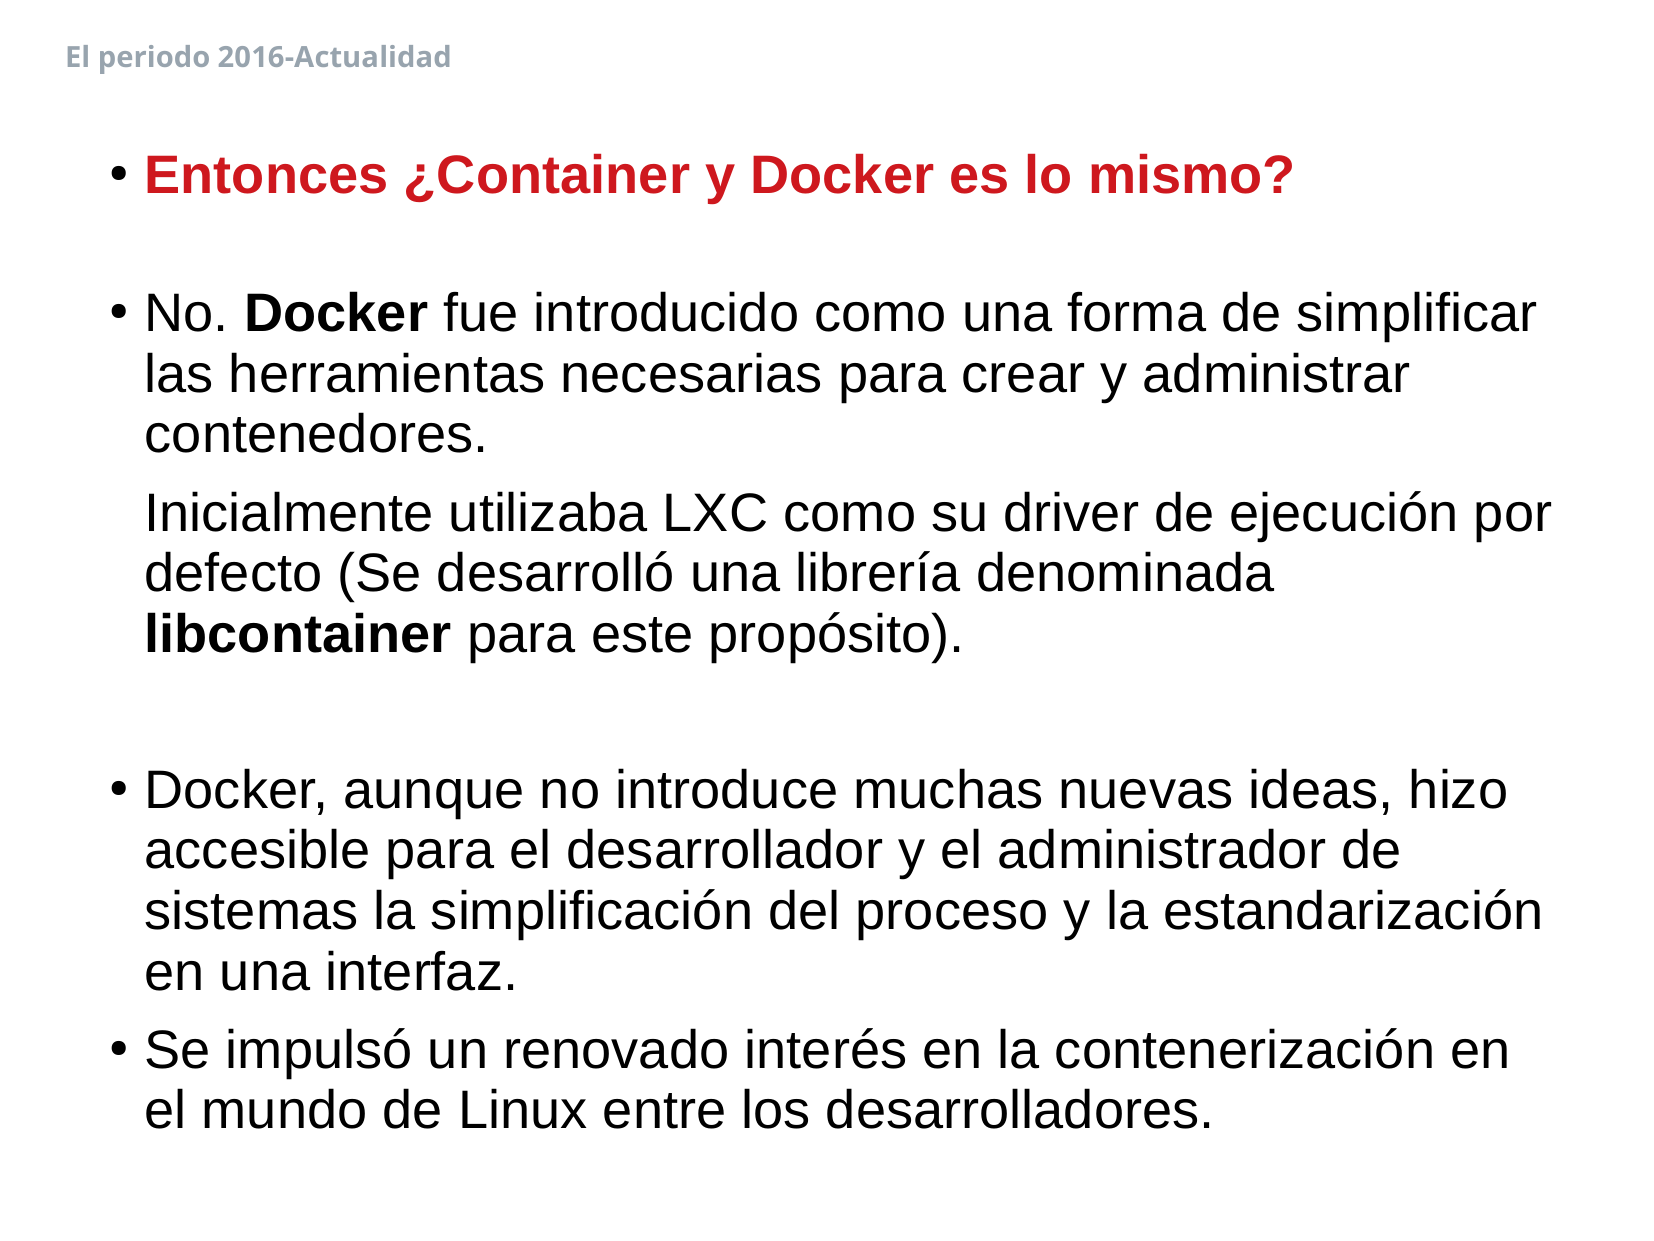

El periodo 2016-Actualidad
Entonces ¿Container y Docker es lo mismo?
No. Docker fue introducido como una forma de simplificar las herramientas necesarias para crear y administrar contenedores.
Inicialmente utilizaba LXC como su driver de ejecución por defecto (Se desarrolló una librería denominada libcontainer para este propósito).
Docker, aunque no introduce muchas nuevas ideas, hizo accesible para el desarrollador y el administrador de sistemas la simplificación del proceso y la estandarización en una interfaz.
Se impulsó un renovado interés en la contenerización en el mundo de Linux entre los desarrolladores.